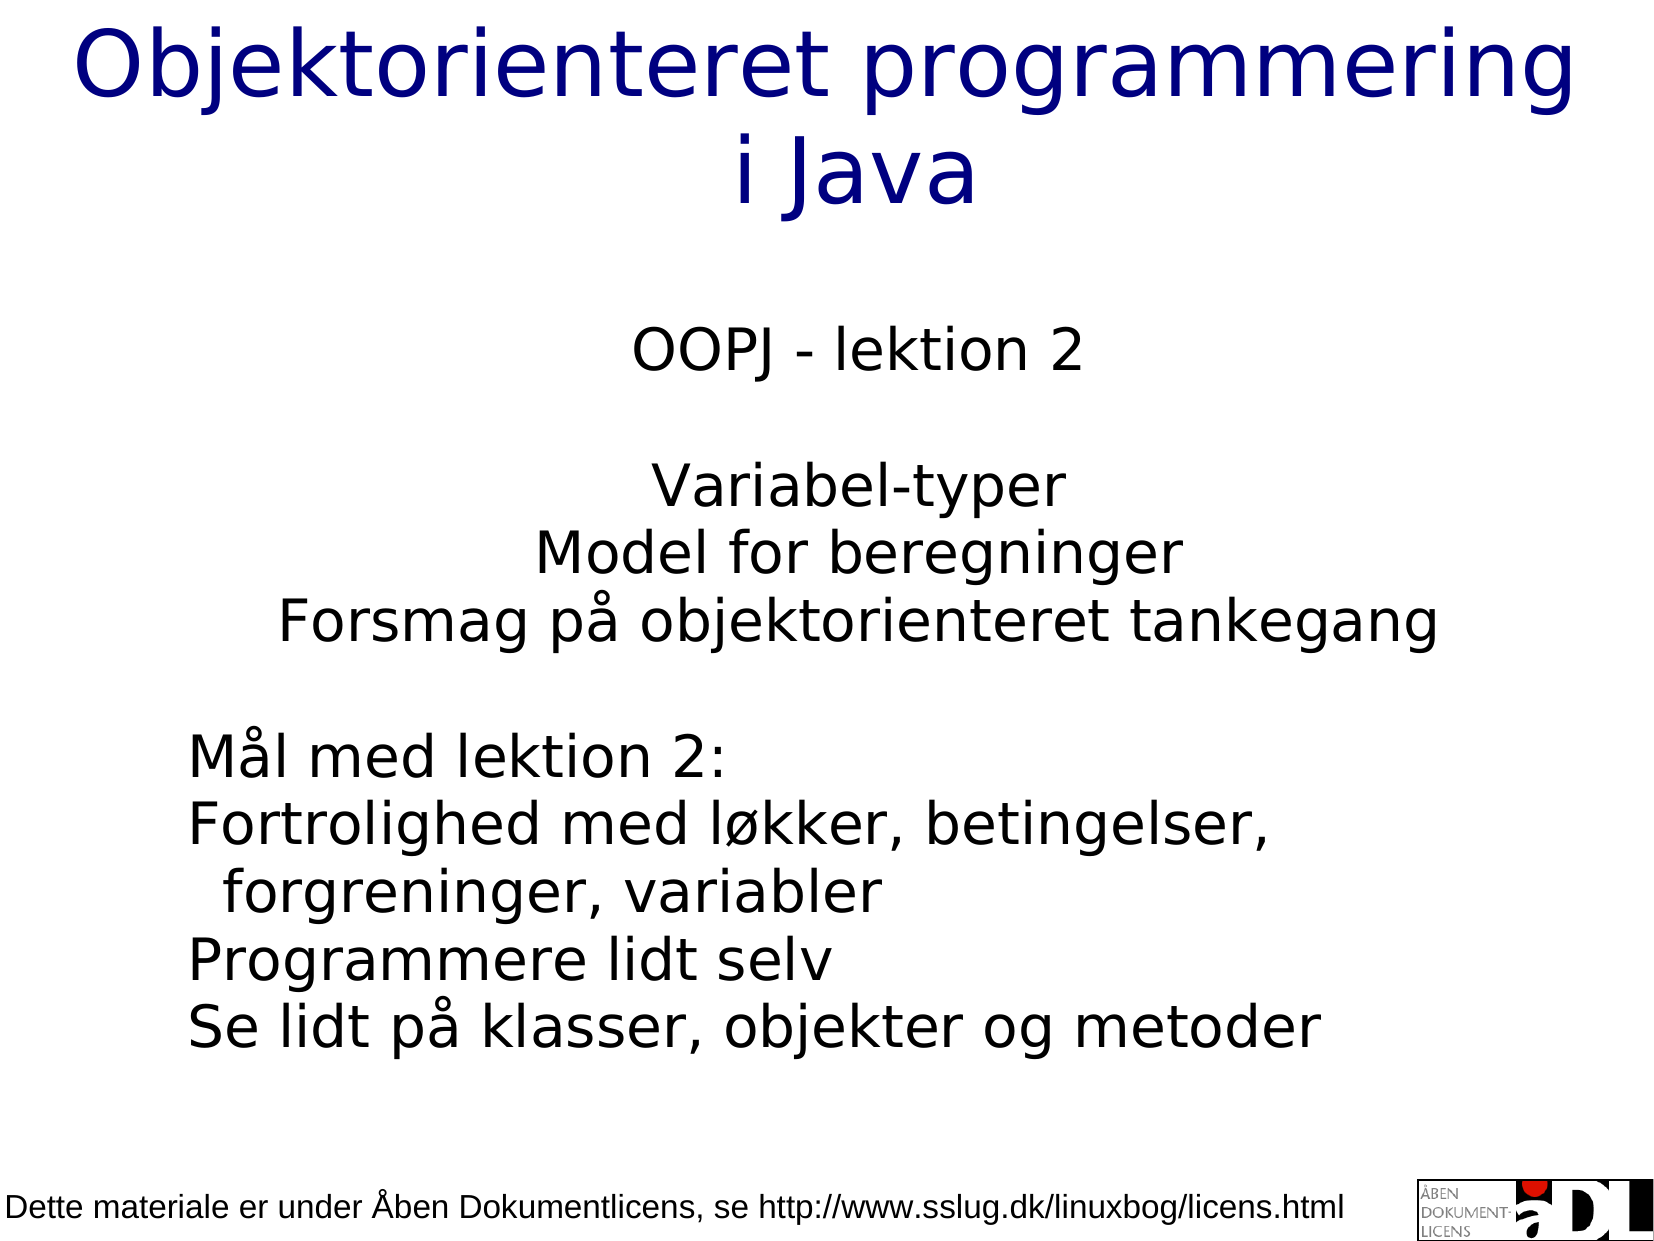

# Objektorienteret programmering i Java
OOPJ - lektion 2
Variabel-typer
Model for beregninger
Forsmag på objektorienteret tankegang
Mål med lektion 2:
Fortrolighed med løkker, betingelser, forgreninger, variabler
Programmere lidt selv
Se lidt på klasser, objekter og metoder
Dette materiale er under Åben Dokumentlicens, se http://www.sslug.dk/linuxbog/licens.html